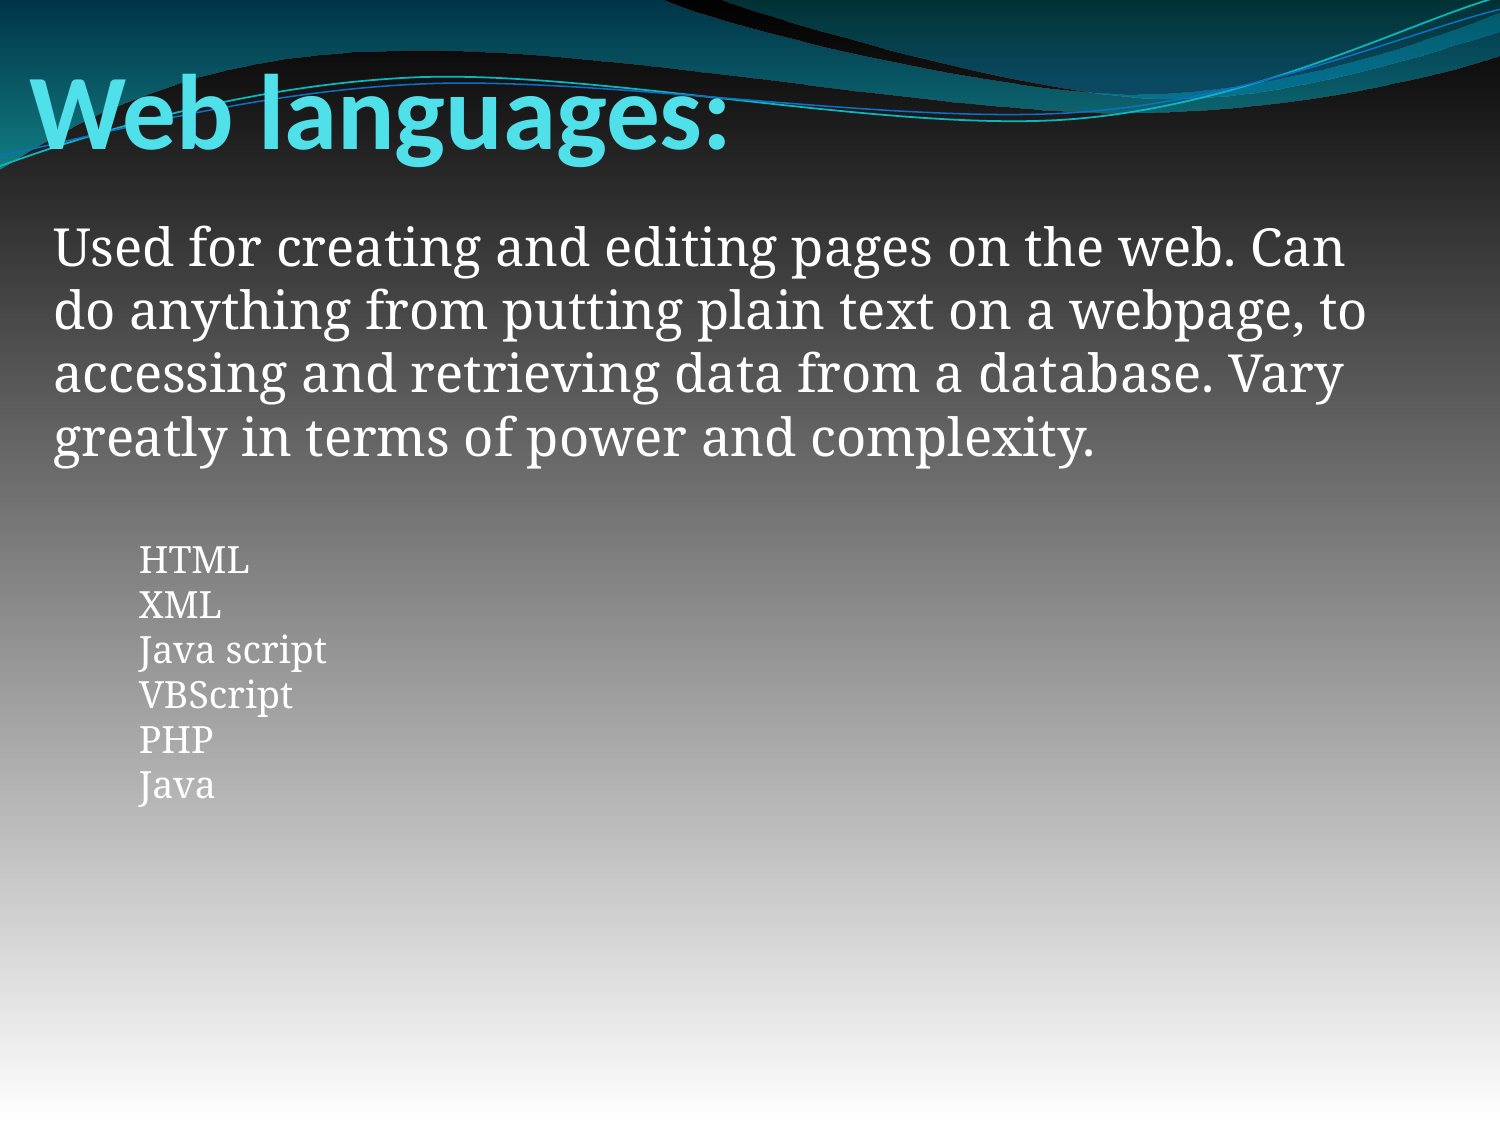

# Web languages:
Used for creating and editing pages on the web. Can do anything from putting plain text on a webpage, to accessing and retrieving data from a database. Vary greatly in terms of power and complexity.
HTML
XML
Java script
VBScript
PHP
Java